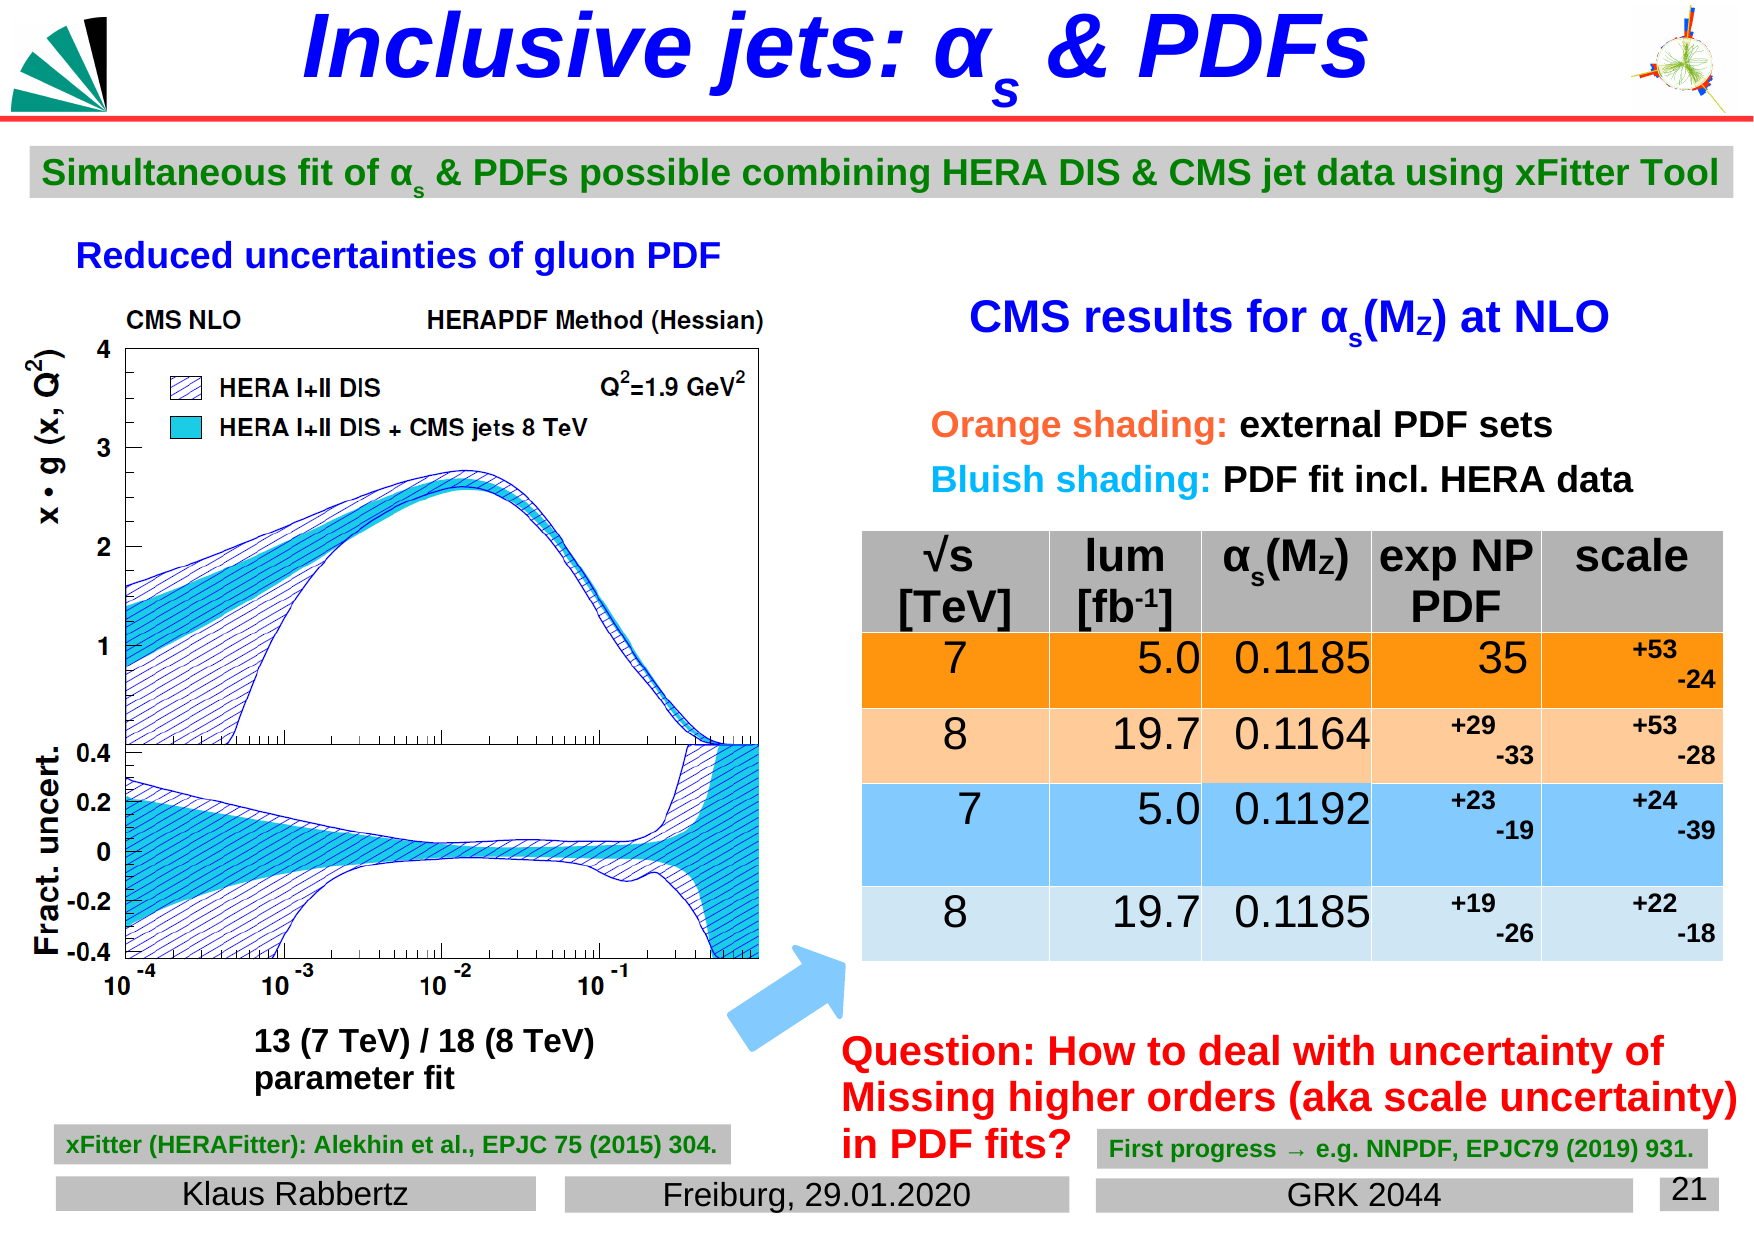

# Inclusive jets: αs & PDFs
Simultaneous fit of αs & PDFs possible combining HERA DIS & CMS jet data using xFitter Tool
Reduced uncertainties of gluon PDF
CMS results for αs(MZ) at NLO
Orange shading: external PDF sets
Bluish shading: PDF fit incl. HERA data
| √s [TeV] | lum [fb-1] | αs(MZ) | exp NP PDF | scale |
| --- | --- | --- | --- | --- |
| 7 | 5.0 | 0.1185 | 35 | +53-24 |
| 8 | 19.7 | 0.1164 | +29-33 | +53-28 |
| 7 | 5.0 | 0.1192 | +23-19 | +24-39 |
| 8 | 19.7 | 0.1185 | +19-26 | +22-18 |
13 (7 TeV) / 18 (8 TeV) parameter fit
Question: How to deal with uncertainty of
Missing higher orders (aka scale uncertainty)
in PDF fits?
xFitter (HERAFitter): Alekhin et al., EPJC 75 (2015) 304.
First progress → e.g. NNPDF, EPJC79 (2019) 931.